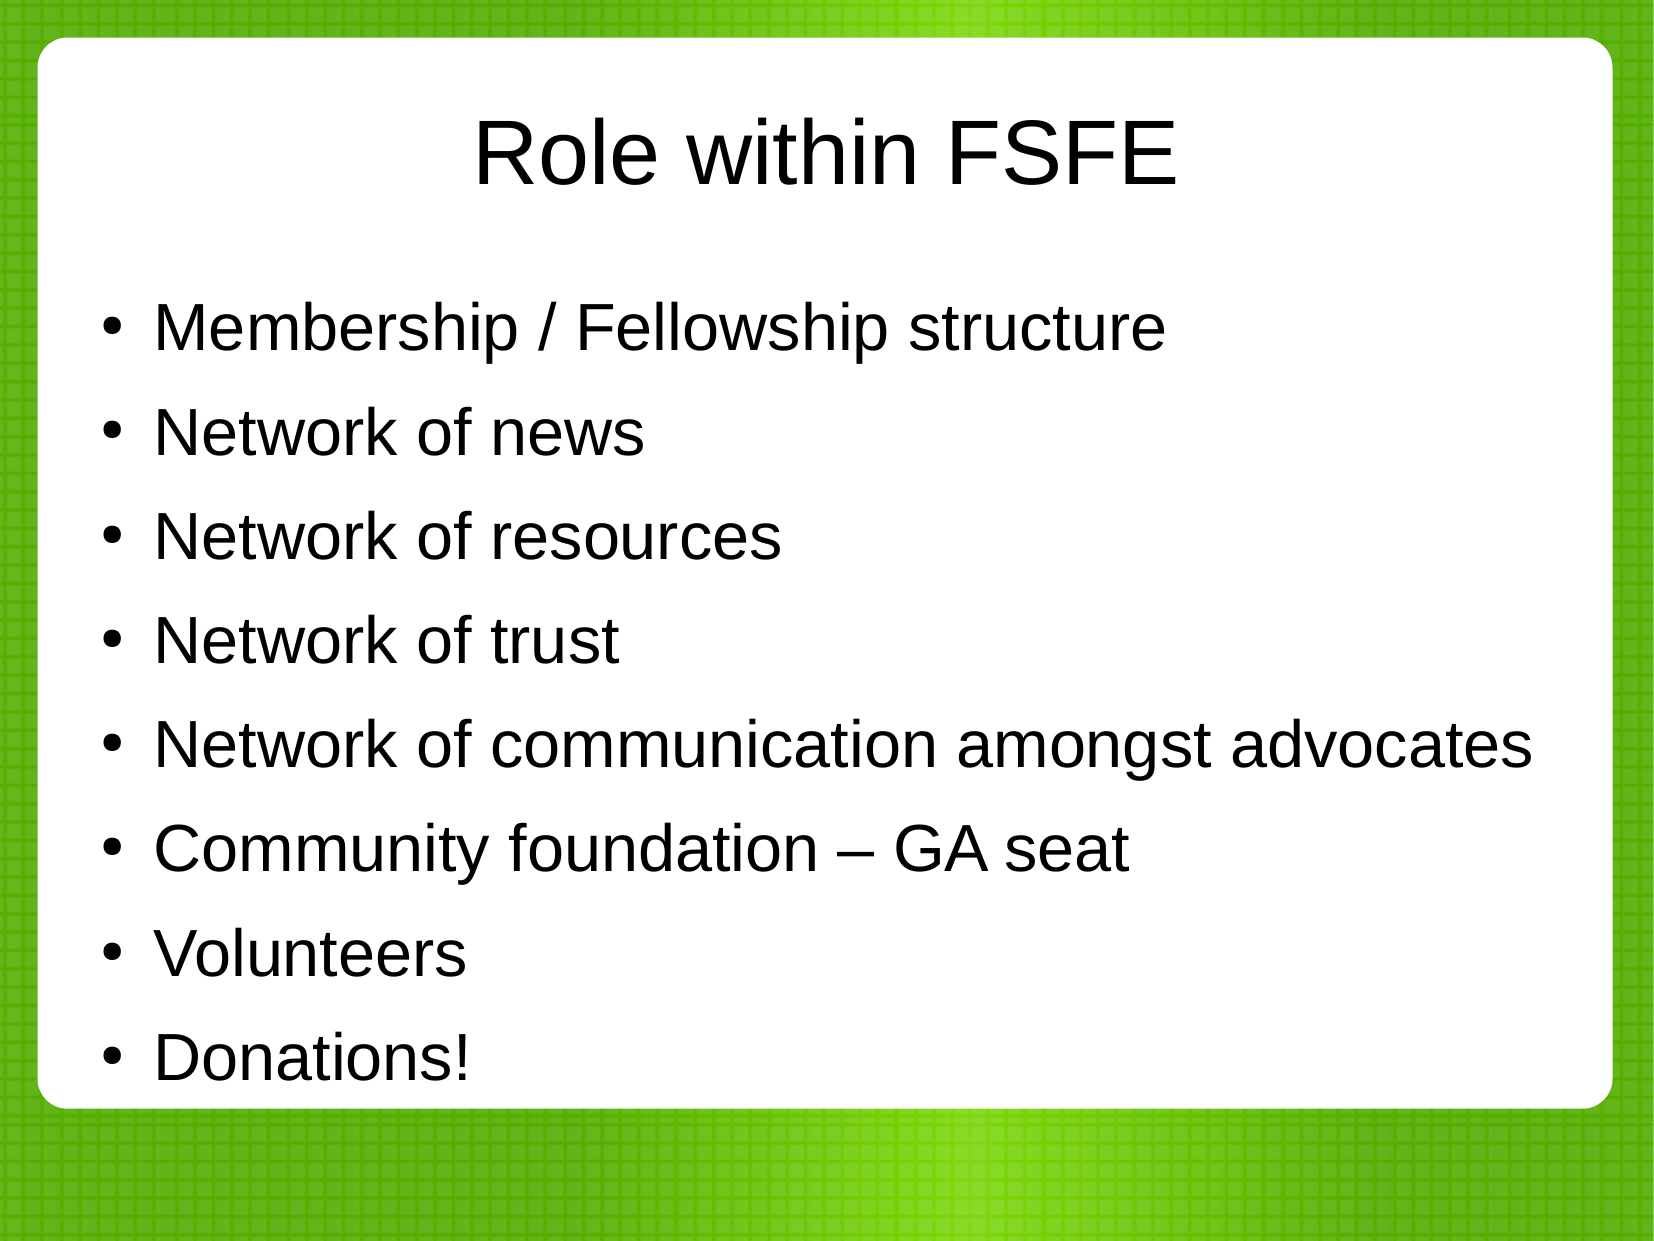

# Role within FSFE
Membership / Fellowship structure
Network of news
Network of resources
Network of trust
Network of communication amongst advocates
Community foundation – GA seat
Volunteers
Donations!